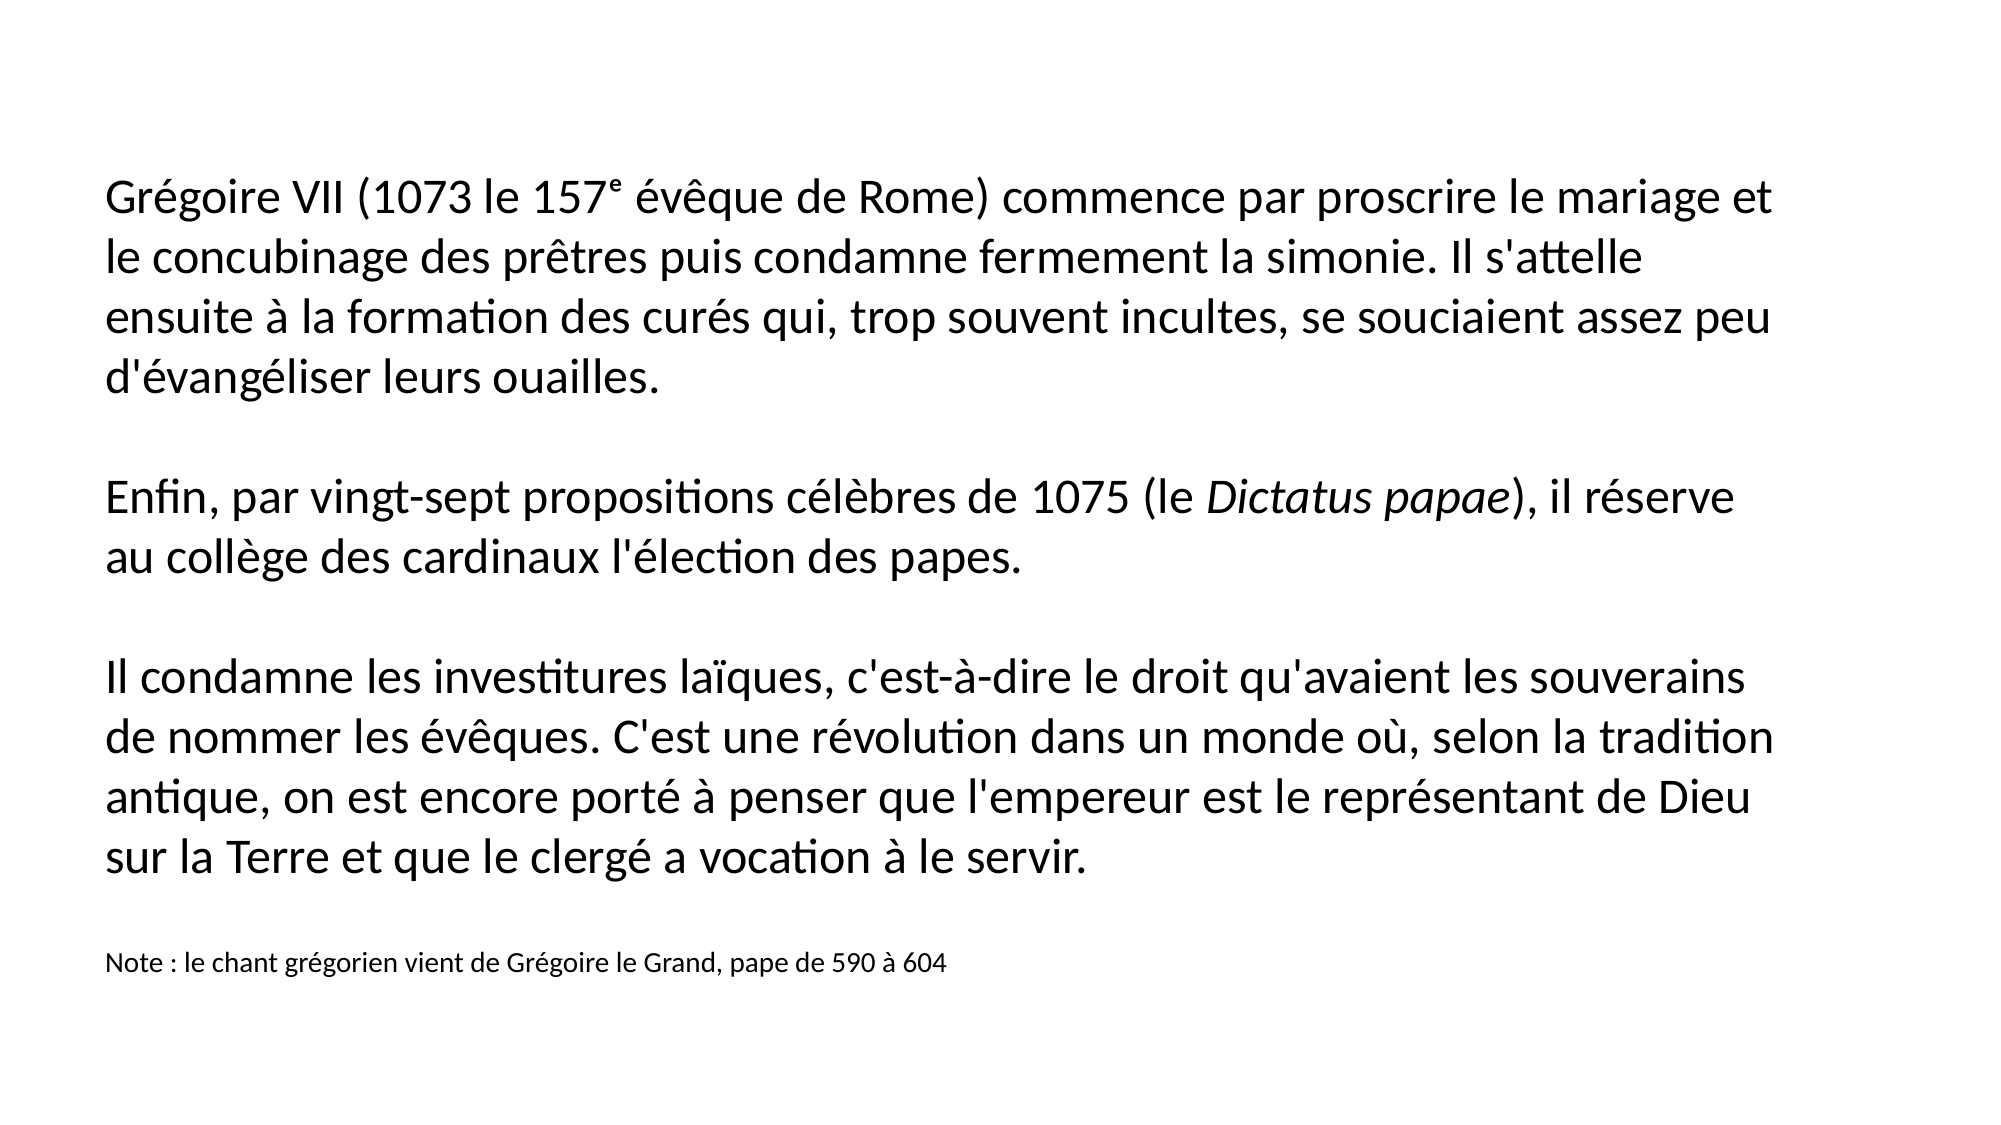

Grégoire VII (1073 le 157ᵉ évêque de Rome) commence par proscrire le mariage et le concubinage des prêtres puis condamne fermement la simonie. Il s'attelle ensuite à la formation des curés qui, trop souvent incultes, se souciaient assez peu d'évangéliser leurs ouailles.
Enfin, par vingt-sept propositions célèbres de 1075 (le Dictatus papae), il réserve au collège des cardinaux l'élection des papes.
Il condamne les investitures laïques, c'est-à-dire le droit qu'avaient les souverains de nommer les évêques. C'est une révolution dans un monde où, selon la tradition antique, on est encore porté à penser que l'empereur est le représentant de Dieu sur la Terre et que le clergé a vocation à le servir.
Note : le chant grégorien vient de Grégoire le Grand, pape de 590 à 604